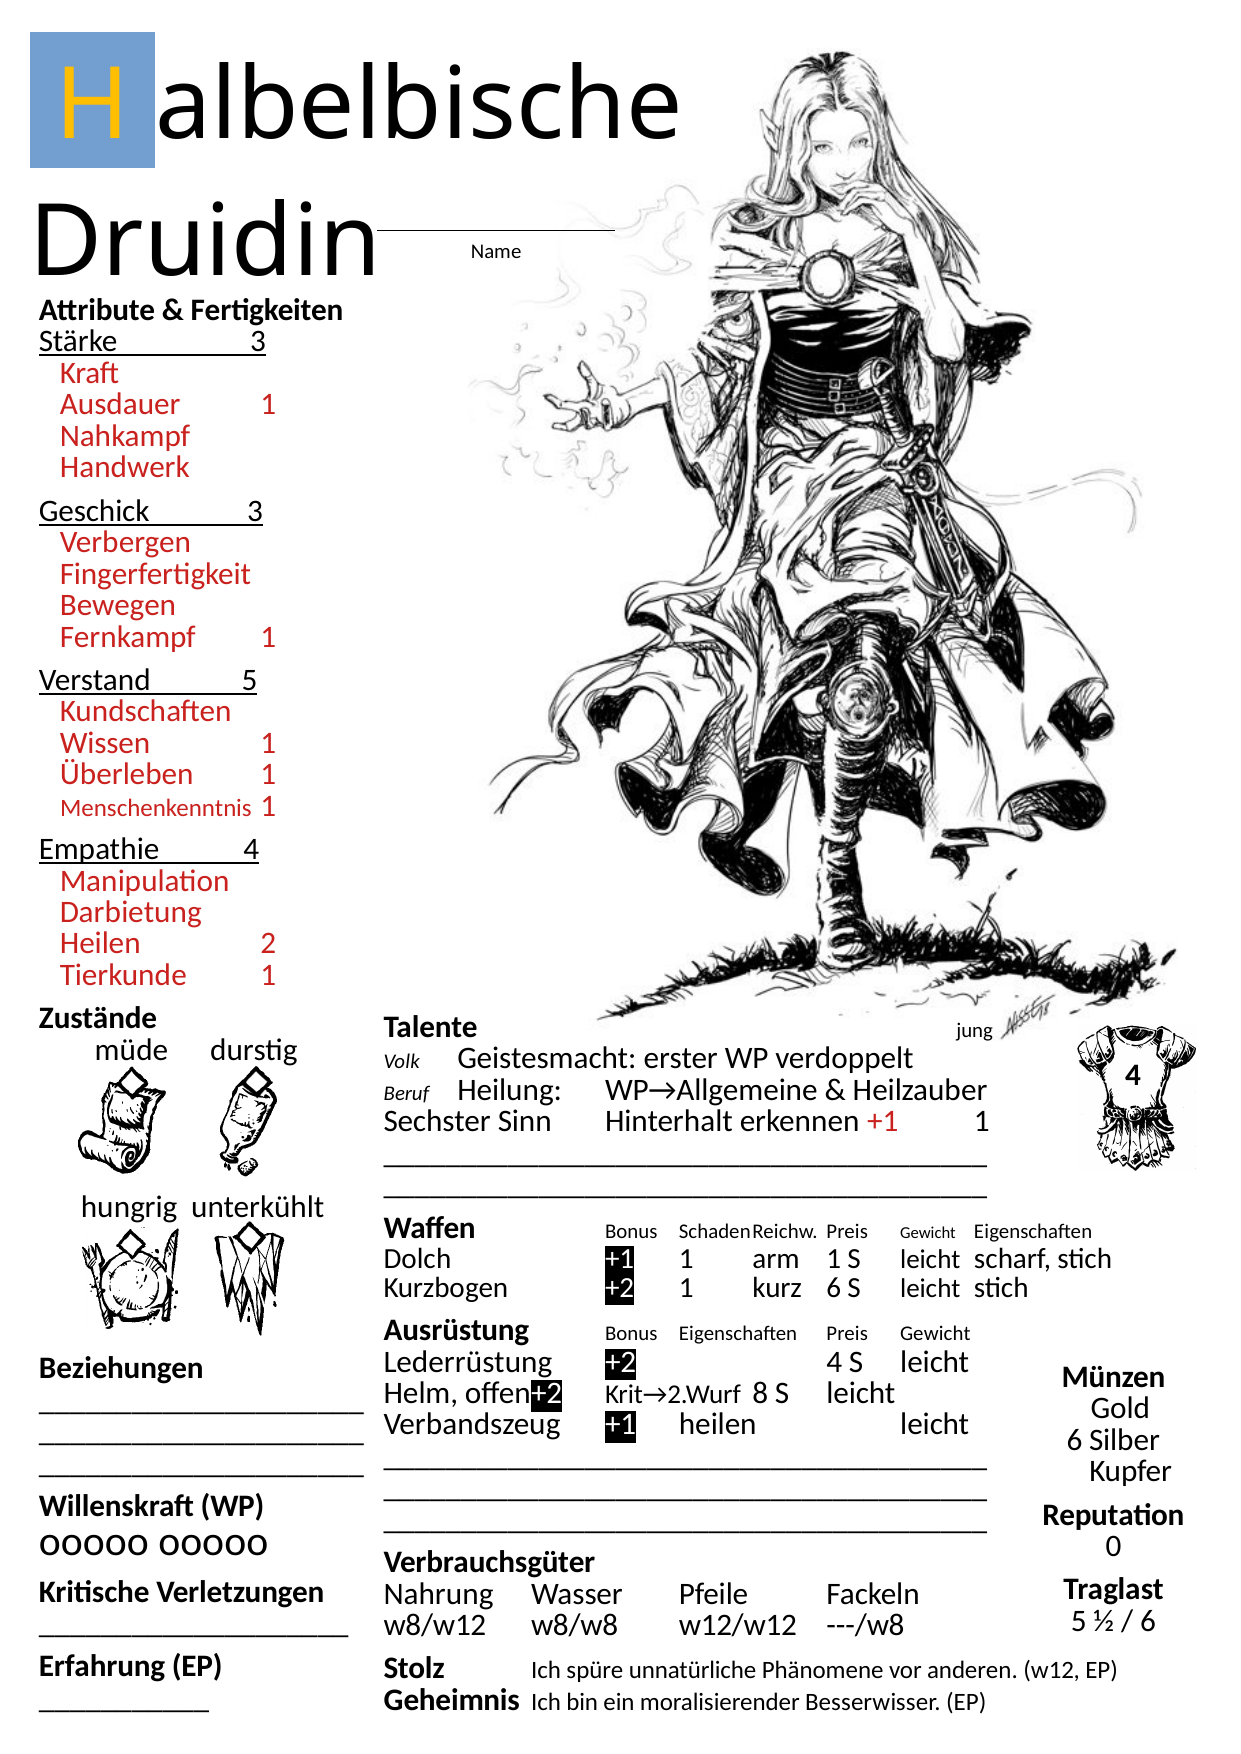

H albelbische
Druidin
Name
Attribute & Fertigkeiten
Stärke 3
 Kraft
 Ausdauer		1
 Nahkampf
 Handwerk
Geschick 3
 Verbergen
 Fingerfertigkeit
 Bewegen
 Fernkampf	1
Verstand 5
 Kundschaften
 Wissen		1
 Überleben	1
 Menschenkenntnis	1
Empathie 4
 Manipulation
 Darbietung
 Heilen		2
 Tierkunde	1
Zustände
 müde durstig
 hungrig unterkühlt
Beziehungen
_____________________
_____________________
_____________________
Willenskraft (WP)
ooooo ooooo
Kritische Verletzungen
____________________
Erfahrung (EP)
___________
Talente						 jung
Volk	Geistesmacht: erster WP verdoppelt
Beruf	Heilung:	WP→Allgemeine & Heilzauber
Sechster Sinn	Hinterhalt erkennen +1		1
_______________________________________
_______________________________________
Waffen		Bonus	Schaden	Reichw.	Preis	Gewicht	Eigenschaften
Dolch			+1	1	arm	1 S	leicht	scharf, stich
Kurzbogen		+2	1	kurz	6 S	leicht	stich
Ausrüstung		Bonus	Eigenschaften	Preis	Gewicht
Lederrüstung	+2			4 S	leicht
Helm, offen	+2	Krit→2.Wurf	8 S	leicht
Verbandszeug	+1	heilen		leicht
_______________________________________
_______________________________________
_______________________________________
Verbrauchsgüter
Nahrung	Wasser	Pfeile		Fackeln
w8/w12	w8/w8	w12/w12	---/w8
Stolz		Ich spüre unnatürliche Phänomene vor anderen. (w12, EP)
Geheimnis	Ich bin ein moralisierender Besserwisser. (EP)
4
Münzen
 Gold
6 Silber
 Kupfer
Reputation
0
Traglast
5 ½ / 6